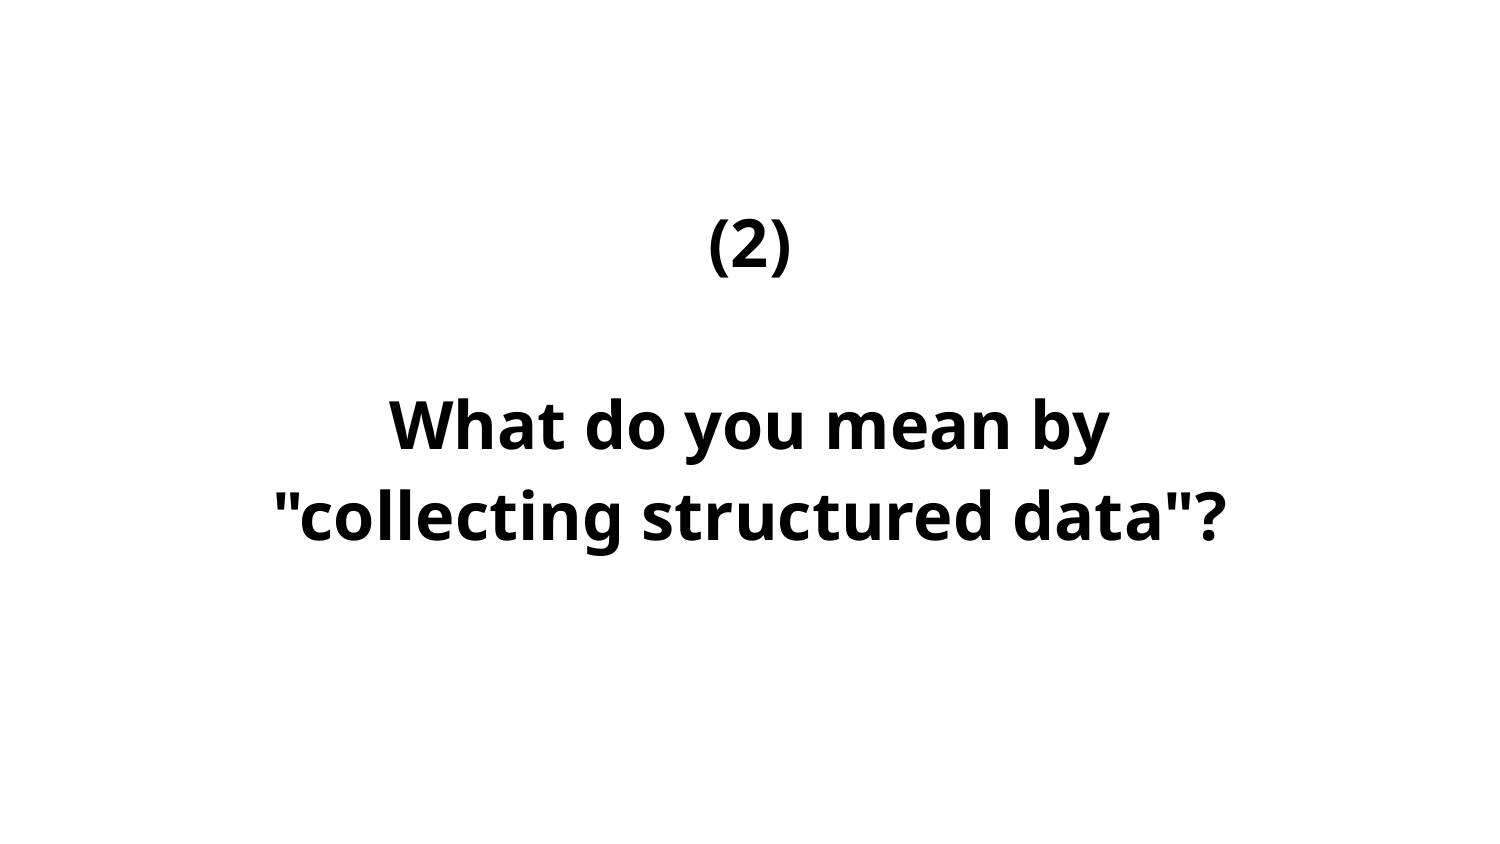

# (2)
What do you mean by
"collecting structured data"?